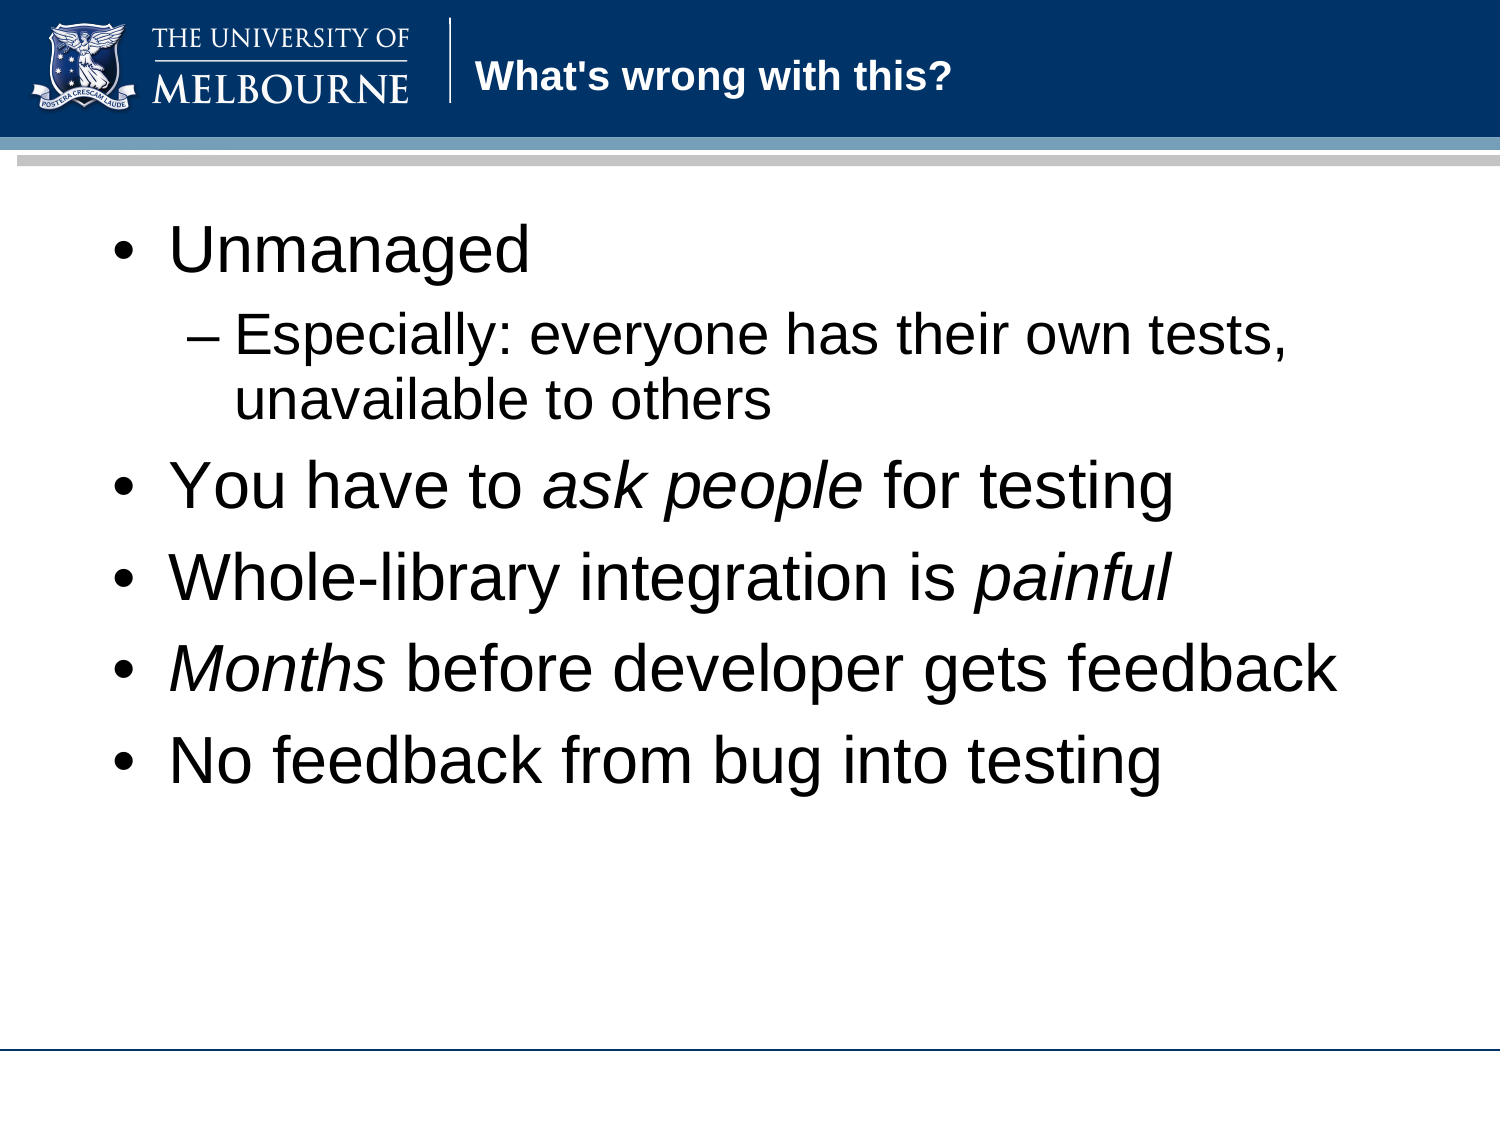

# What's wrong with this?
Unmanaged
Especially: everyone has their own tests, unavailable to others
You have to ask people for testing
Whole-library integration is painful
Months before developer gets feedback
No feedback from bug into testing